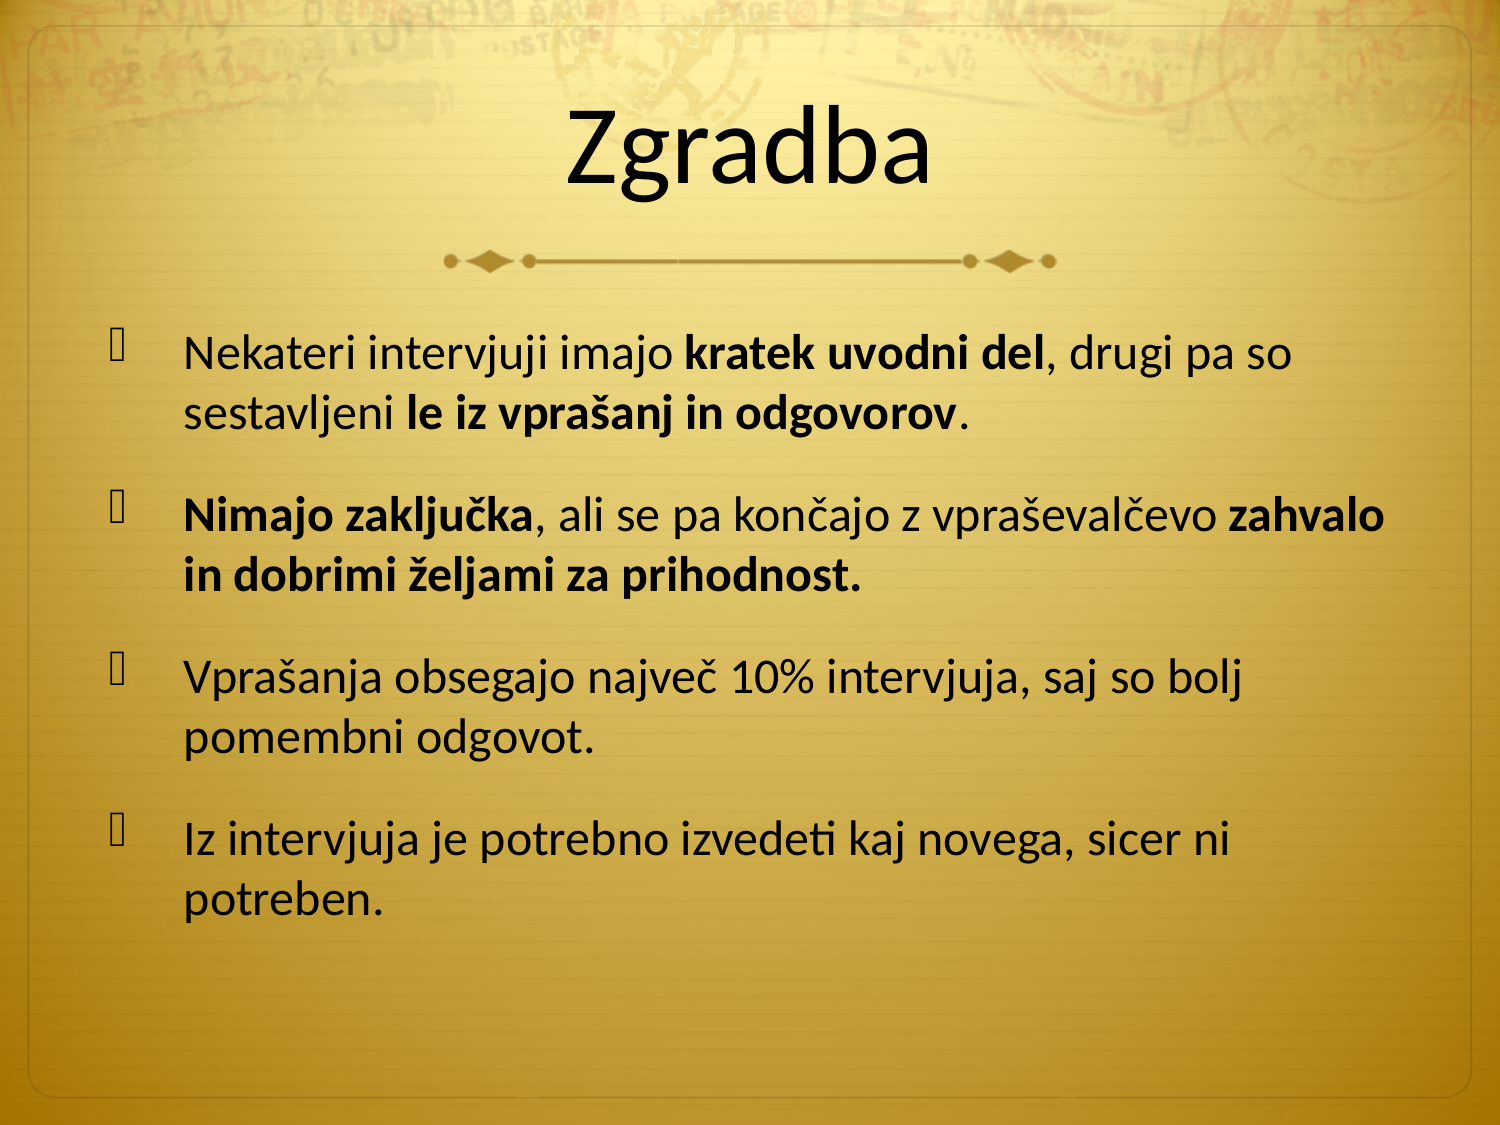

# Zgradba
Nekateri intervjuji imajo kratek uvodni del, drugi pa so sestavljeni le iz vprašanj in odgovorov.
Nimajo zaključka, ali se pa končajo z vpraševalčevo zahvalo in dobrimi željami za prihodnost.
Vprašanja obsegajo največ 10% intervjuja, saj so bolj pomembni odgovot.
Iz intervjuja je potrebno izvedeti kaj novega, sicer ni potreben.